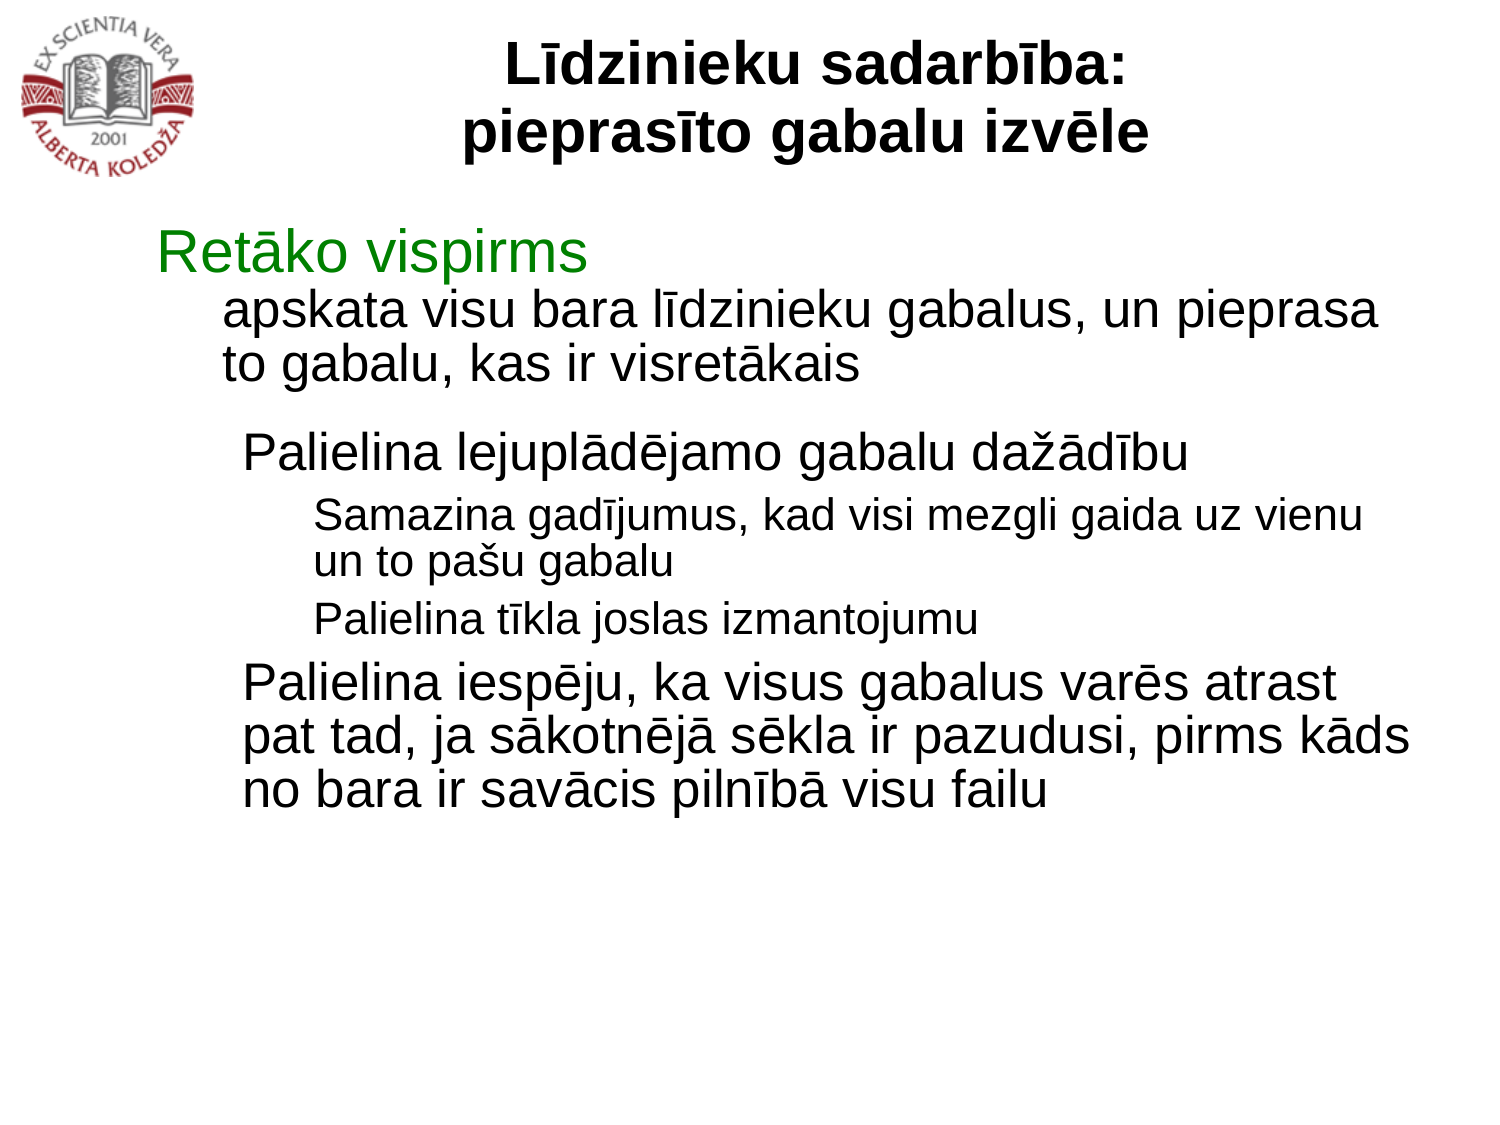

# Līdzinieku sadarbība: pieprasīto gabalu izvēle
Retāko vispirms
apskata visu bara līdzinieku gabalus, un pieprasa to gabalu, kas ir visretākais
Palielina lejuplādējamo gabalu dažādību
Samazina gadījumus, kad visi mezgli gaida uz vienu un to pašu gabalu
Palielina tīkla joslas izmantojumu
Palielina iespēju, ka visus gabalus varēs atrast pat tad, ja sākotnējā sēkla ir pazudusi, pirms kāds no bara ir savācis pilnībā visu failu